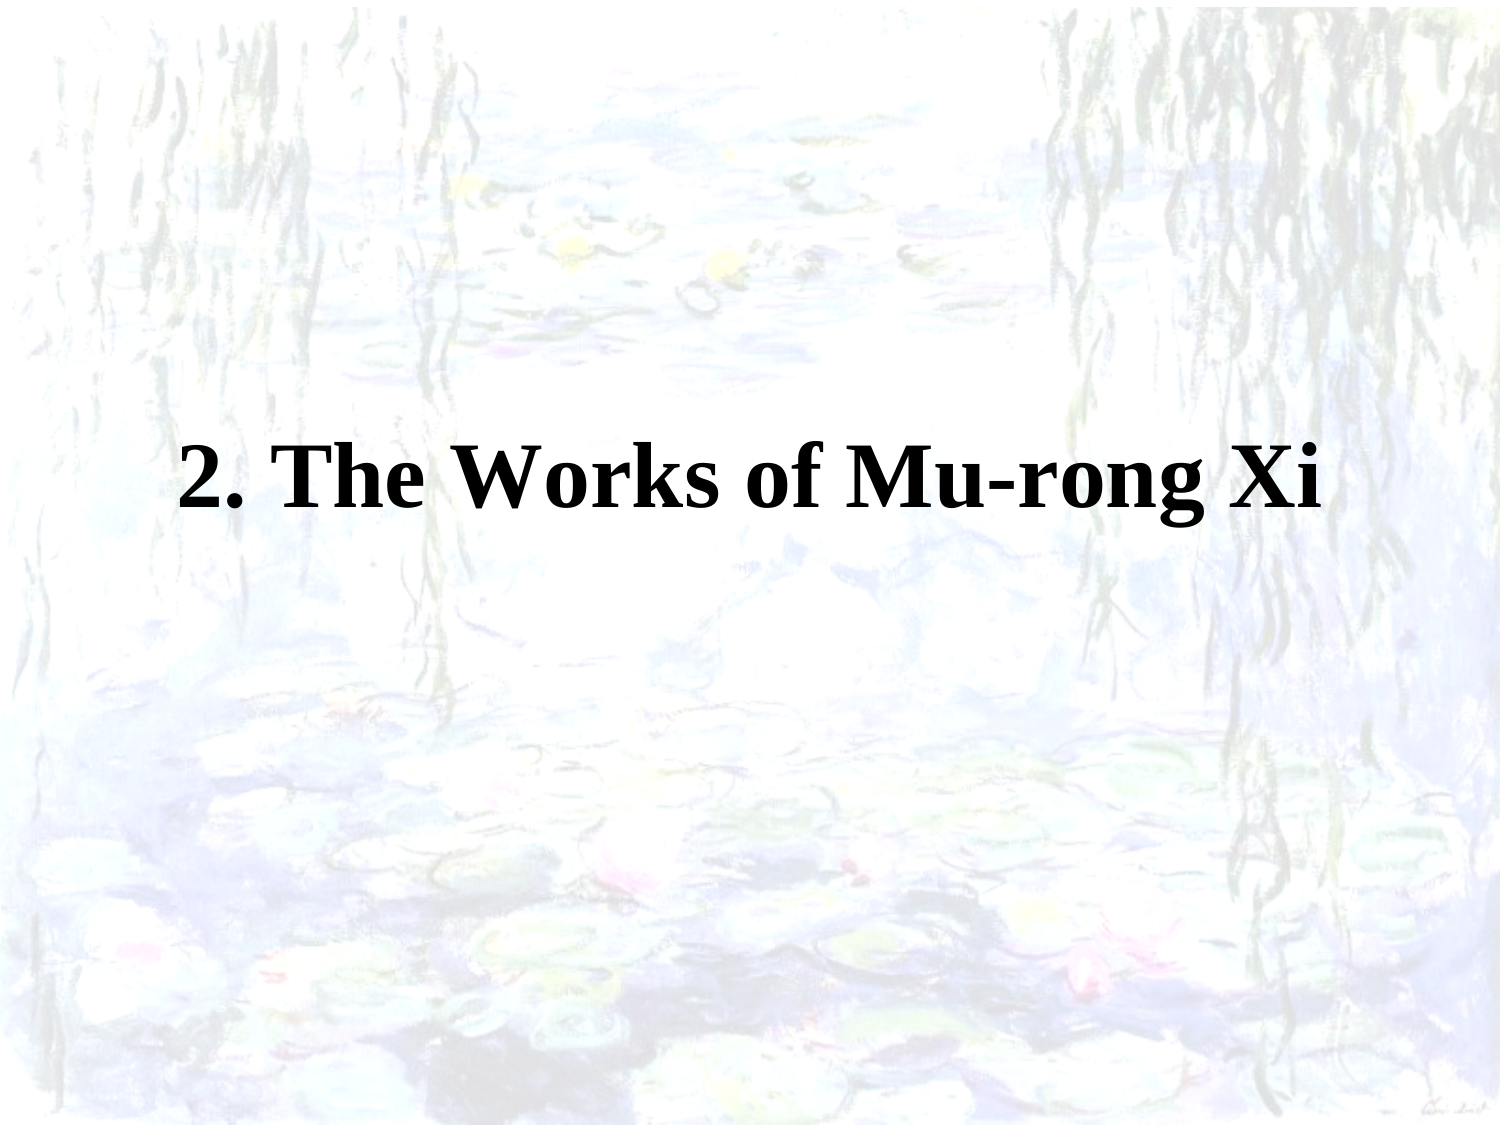

# 2. The Works of Mu-rong Xi